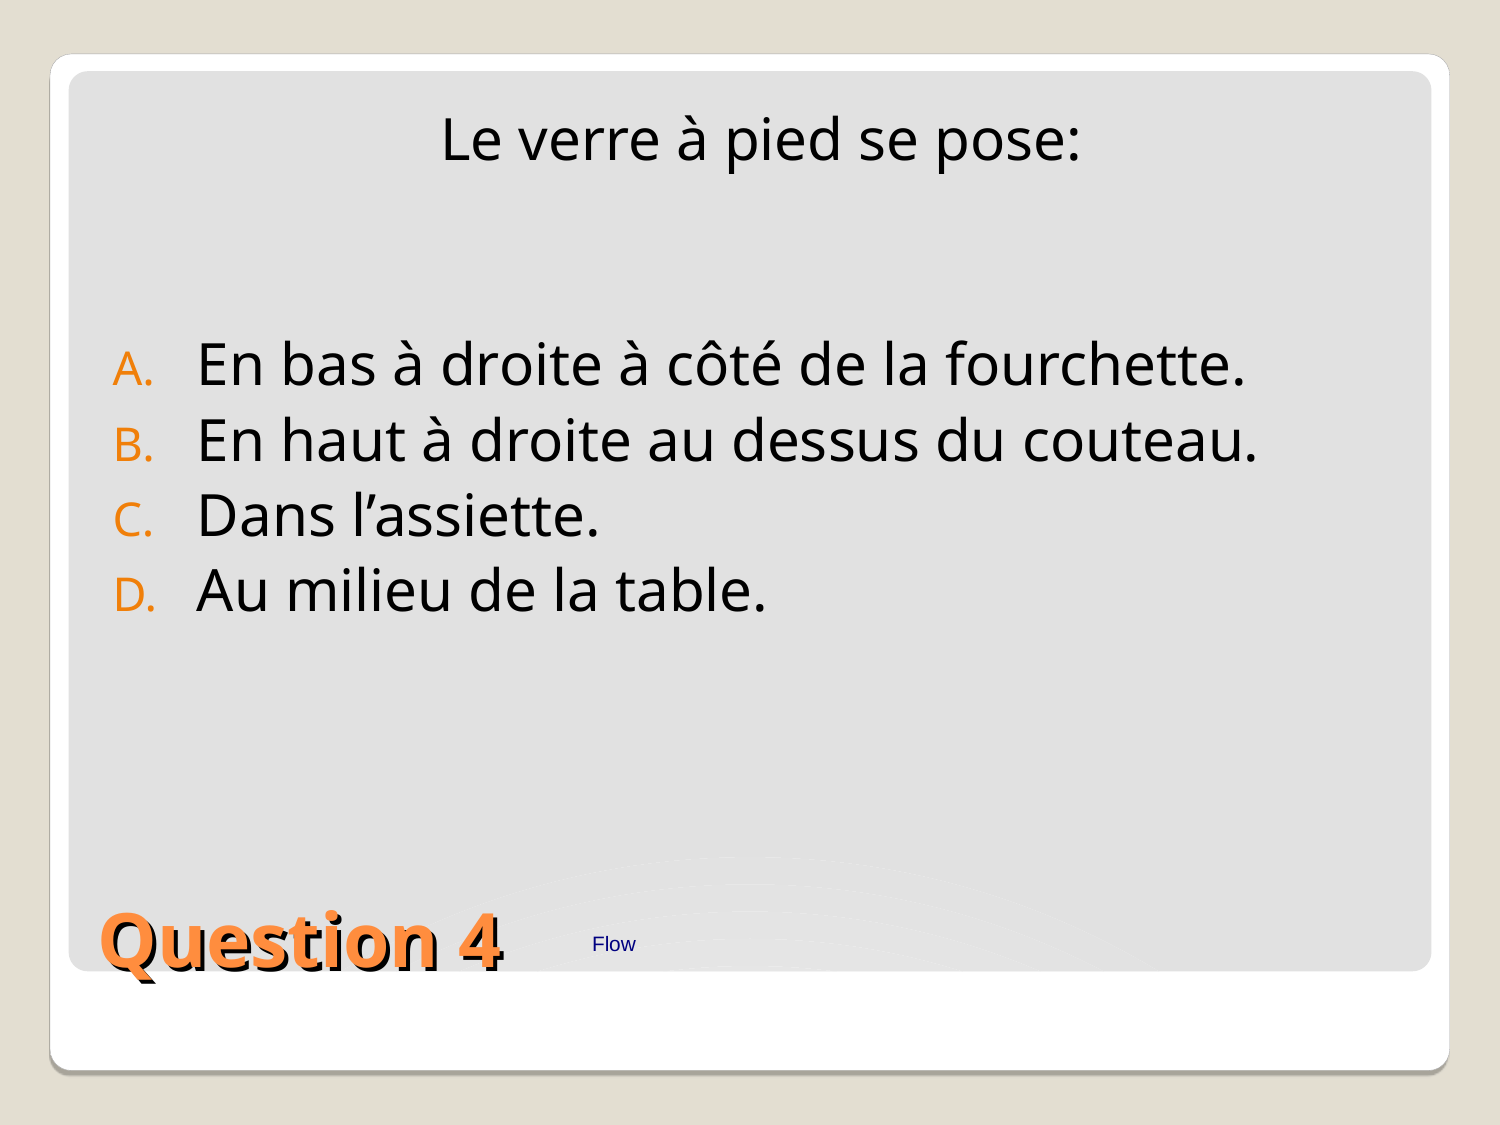

Le verre à pied se pose:
En bas à droite à côté de la fourchette.
En haut à droite au dessus du couteau.
Dans l’assiette.
Au milieu de la table.
# Question 4
Flow